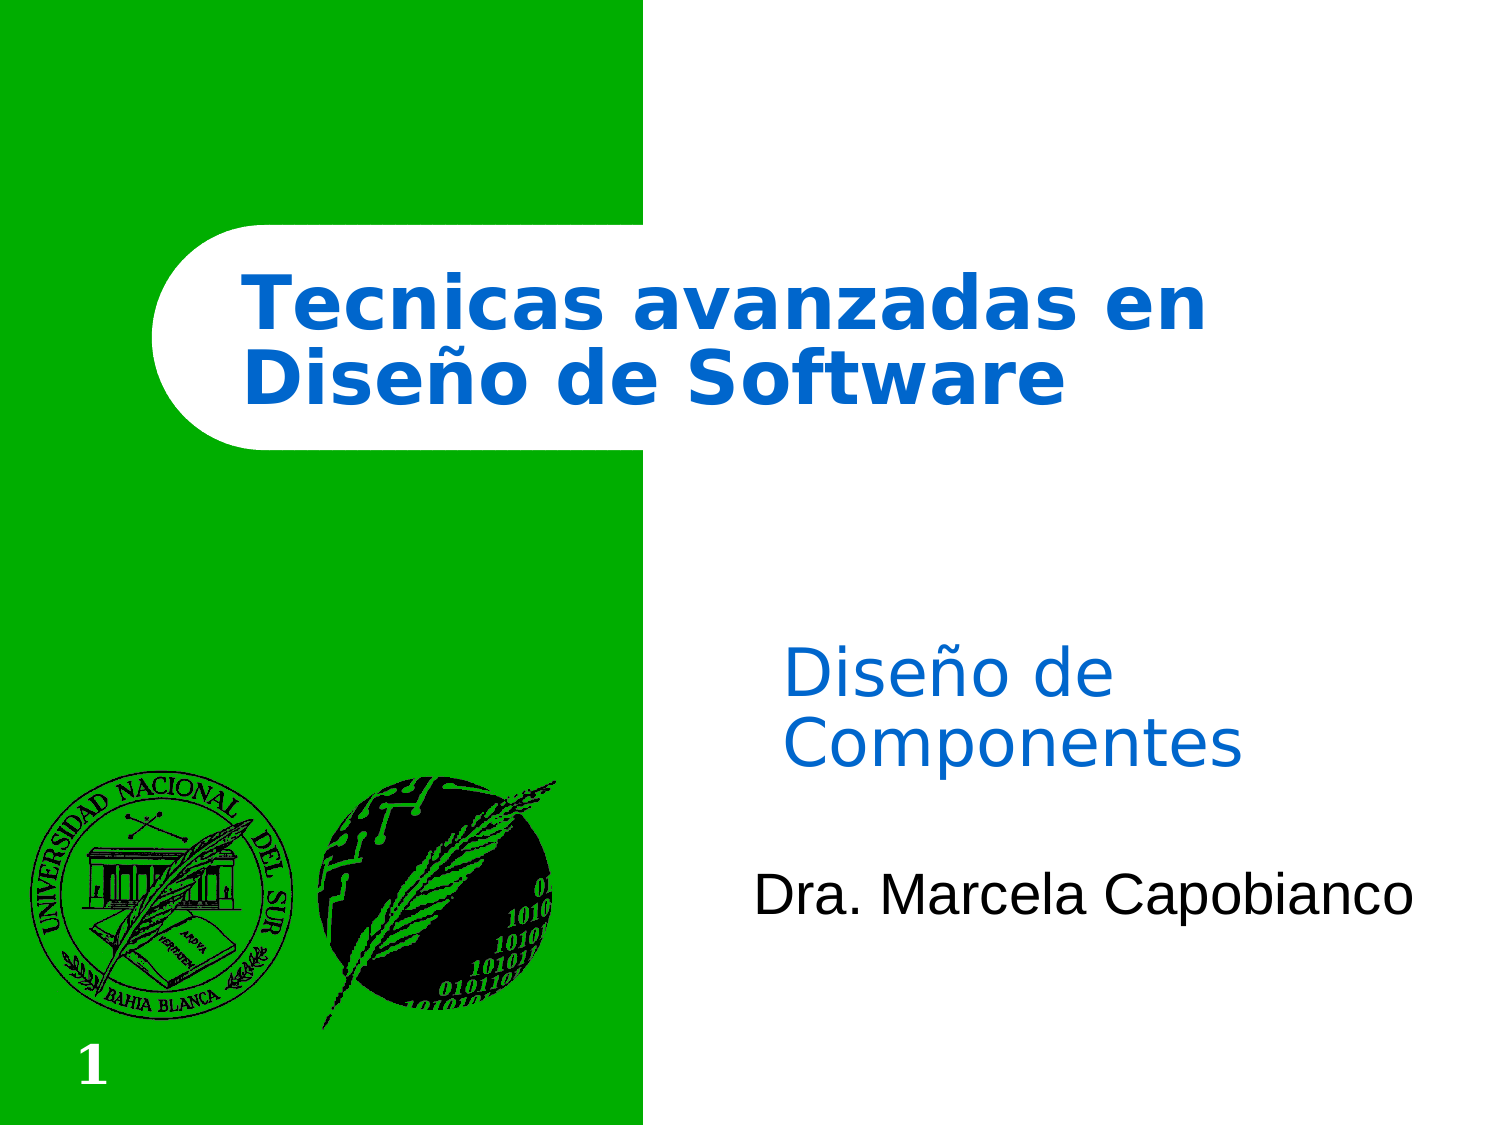

# Tecnicas avanzadas en Diseño de Software
Diseño de Componentes
Dra. Marcela Capobianco
1